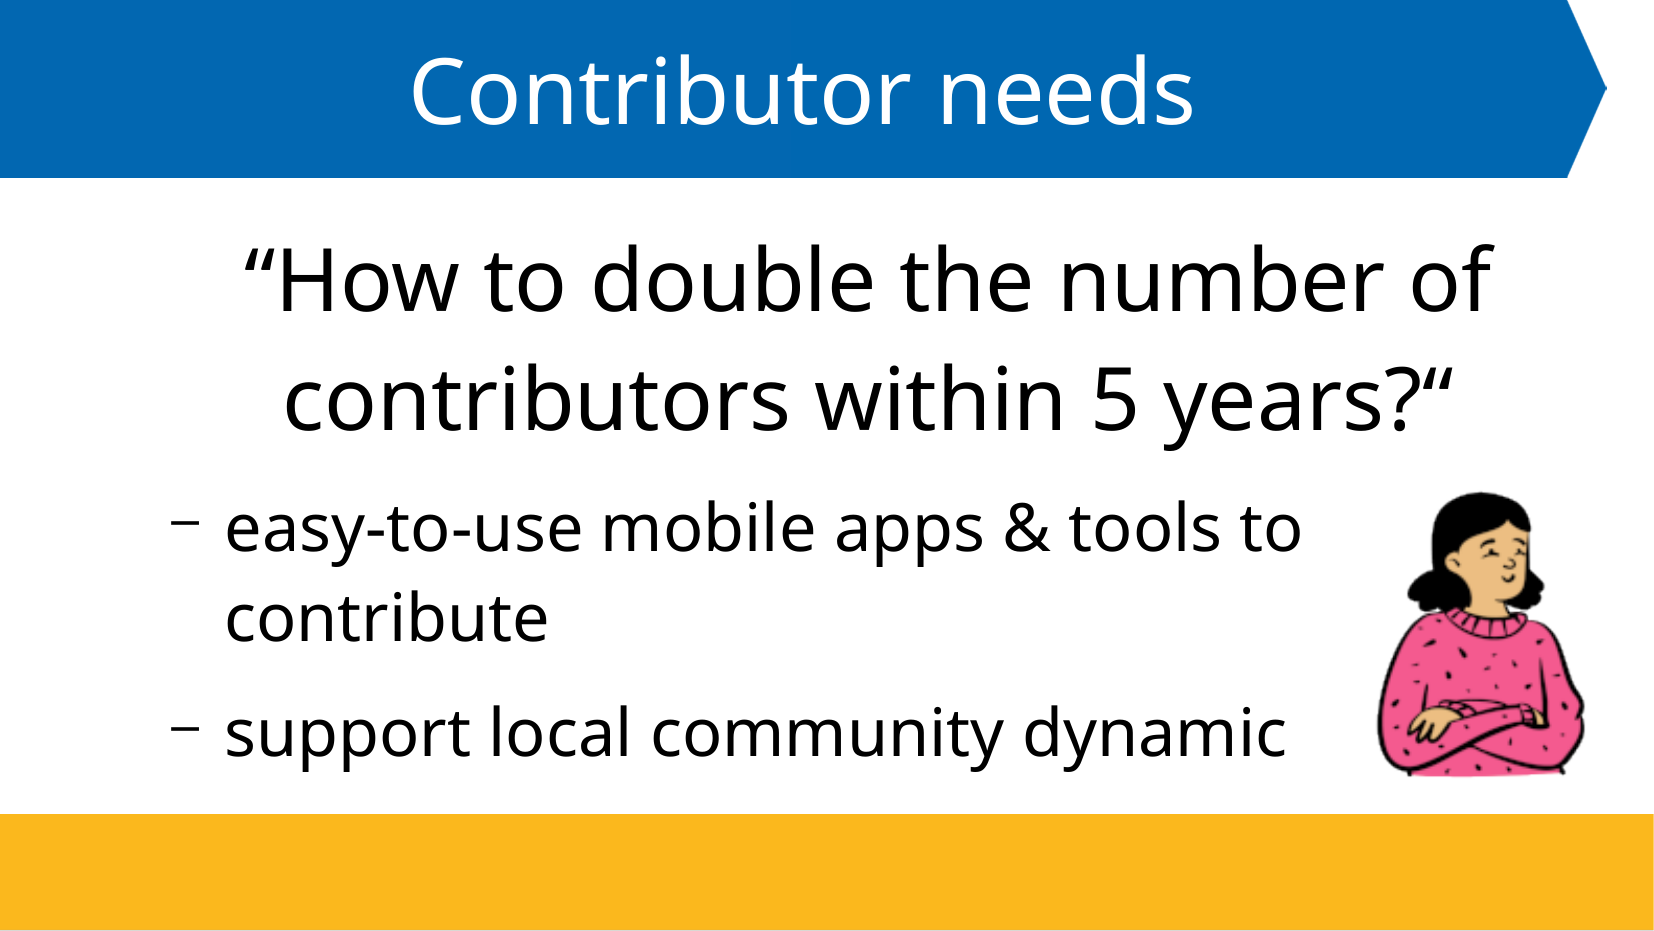

# Contributor needs
“How to double the number of contributors within 5 years?“
easy-to-use mobile apps & tools to contribute
support local community dynamic